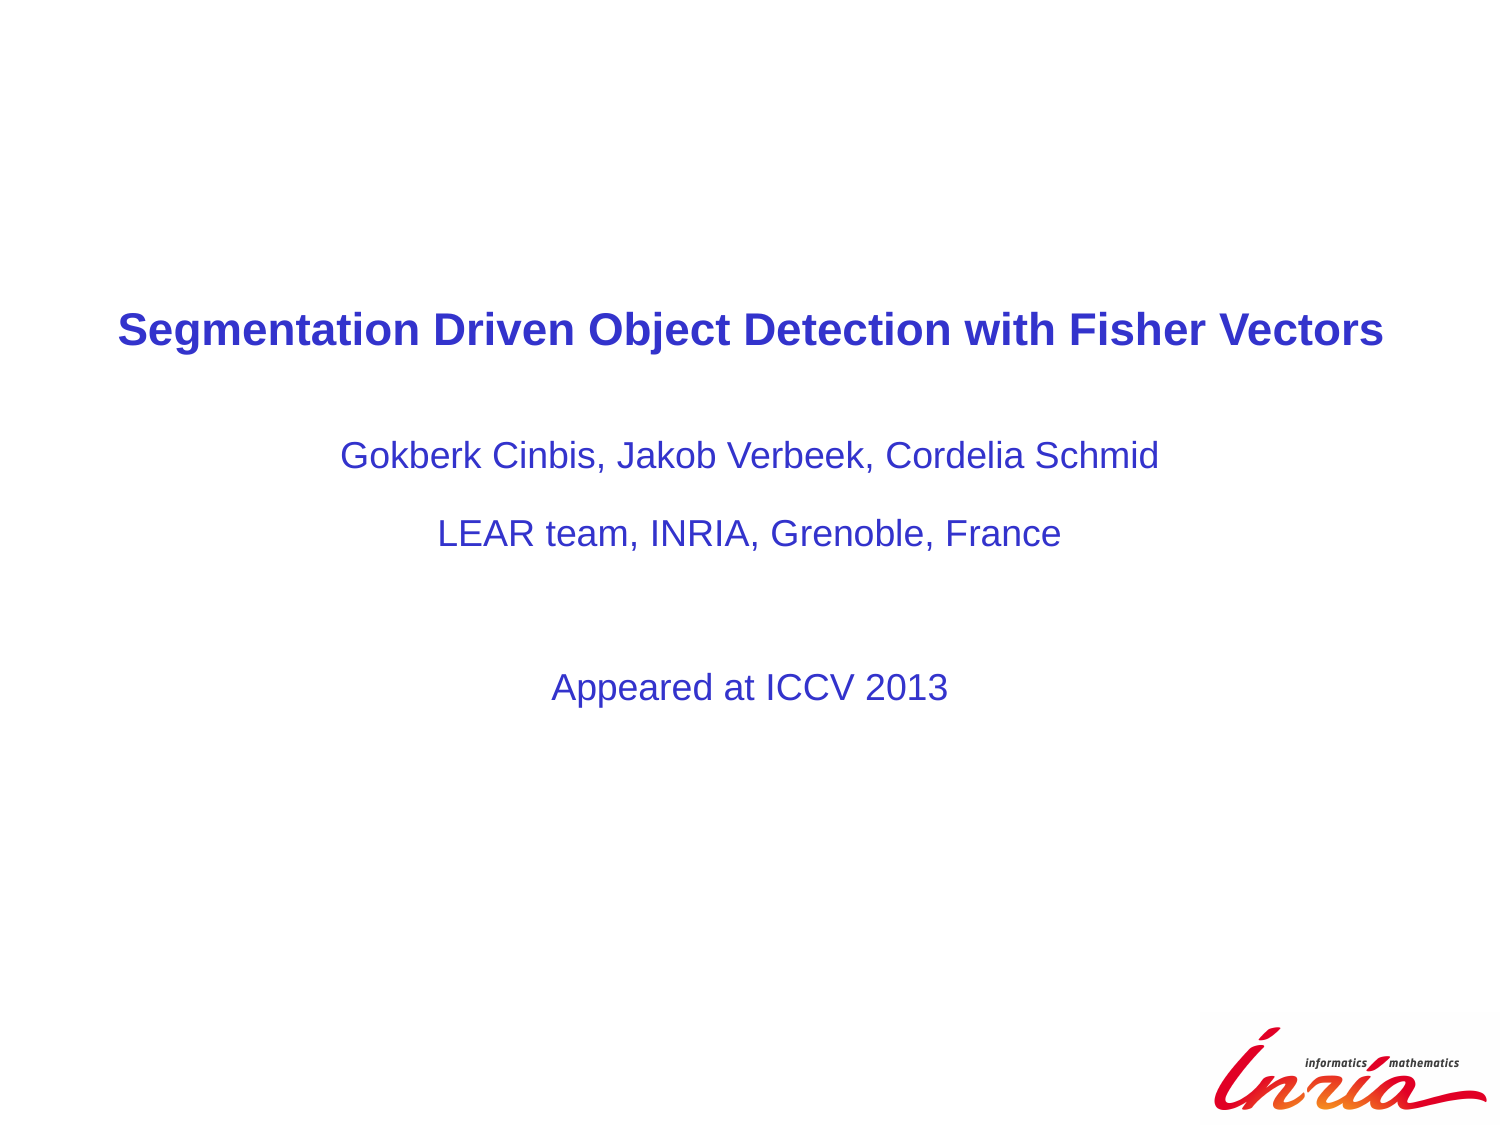

# Segmentation Driven Object Detection with Fisher Vectors
Gokberk Cinbis, Jakob Verbeek, Cordelia Schmid
LEAR team, INRIA, Grenoble, France
Appeared at ICCV 2013